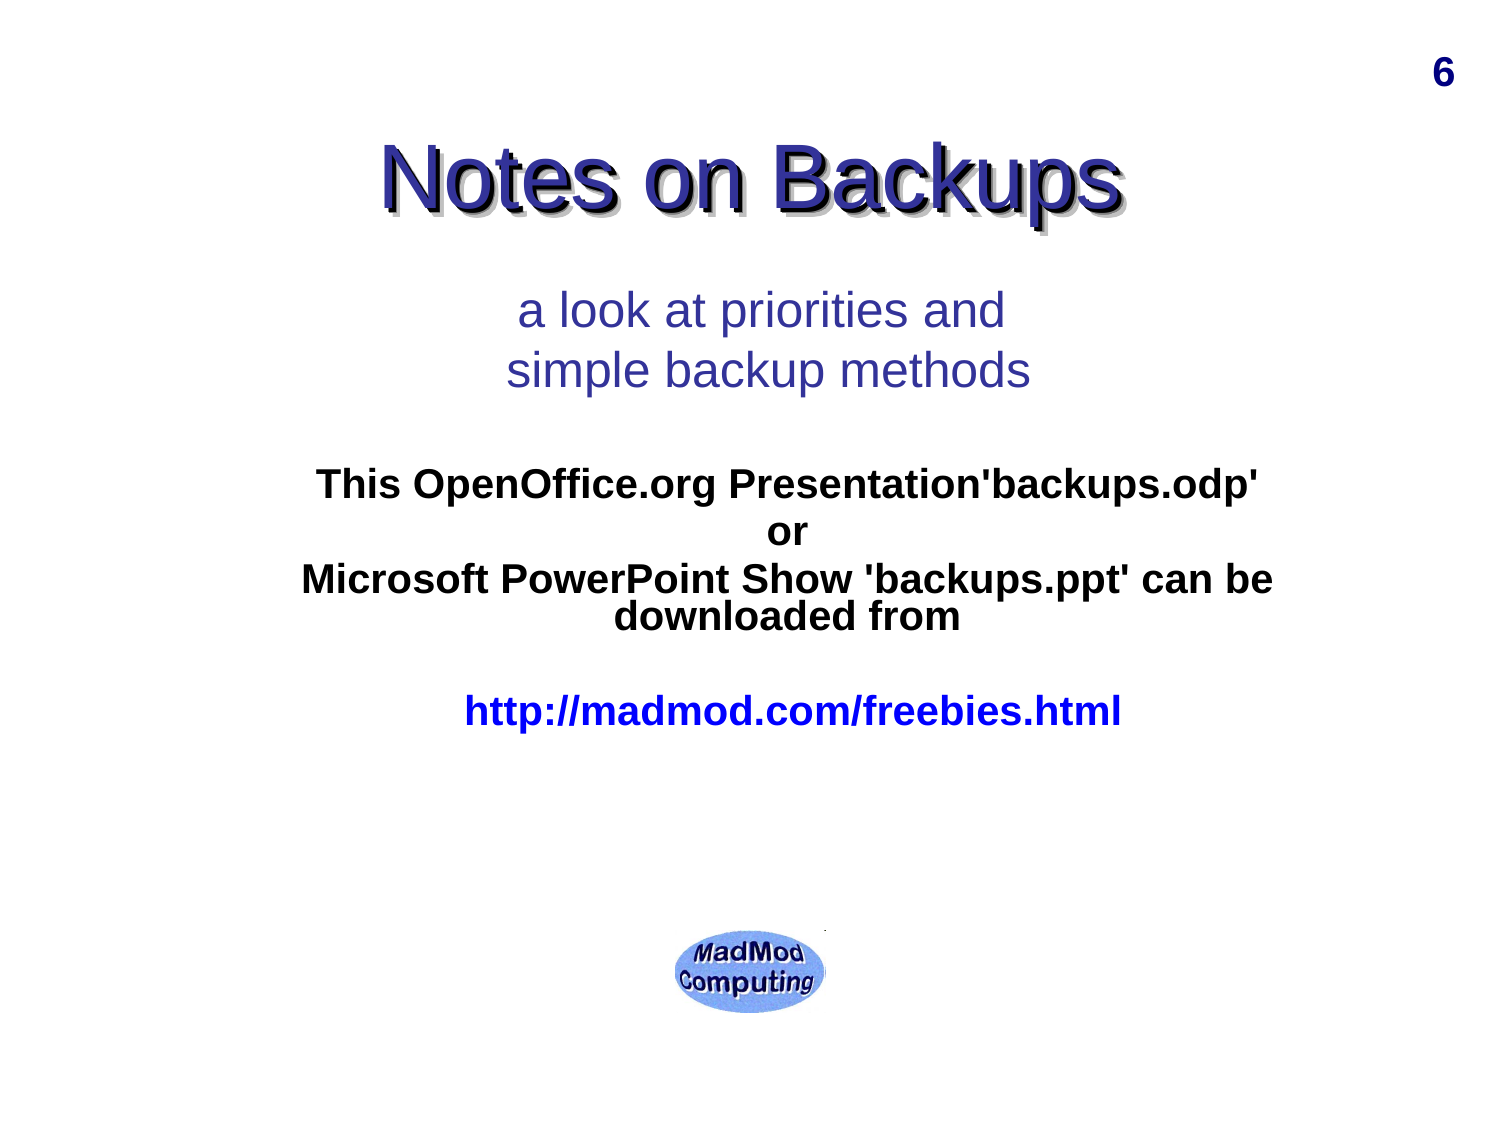

6
Notes on Backups
a look at priorities and
simple backup methods
# This OpenOffice.org Presentation'backups.odp'
 or
Microsoft PowerPoint Show 'backups.ppt' can be downloaded from
 http://madmod.com/freebies.html